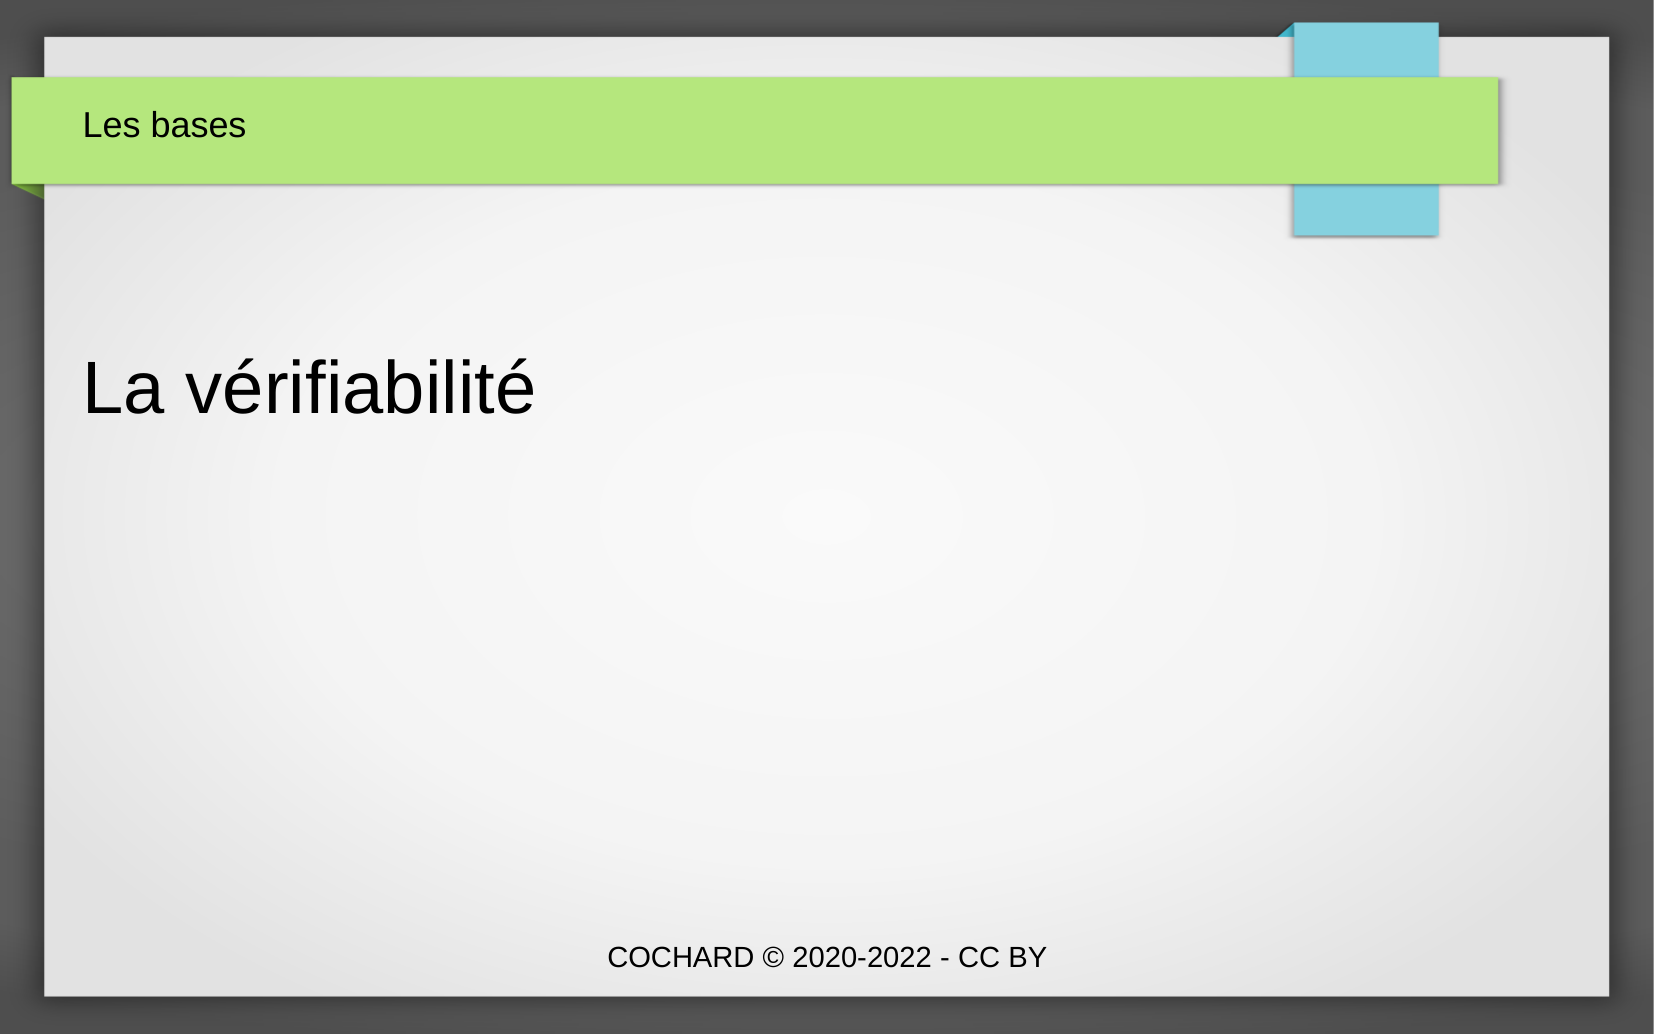

# Les bases
La vérifiabilité
COCHARD © 2020-2022 - CC BY